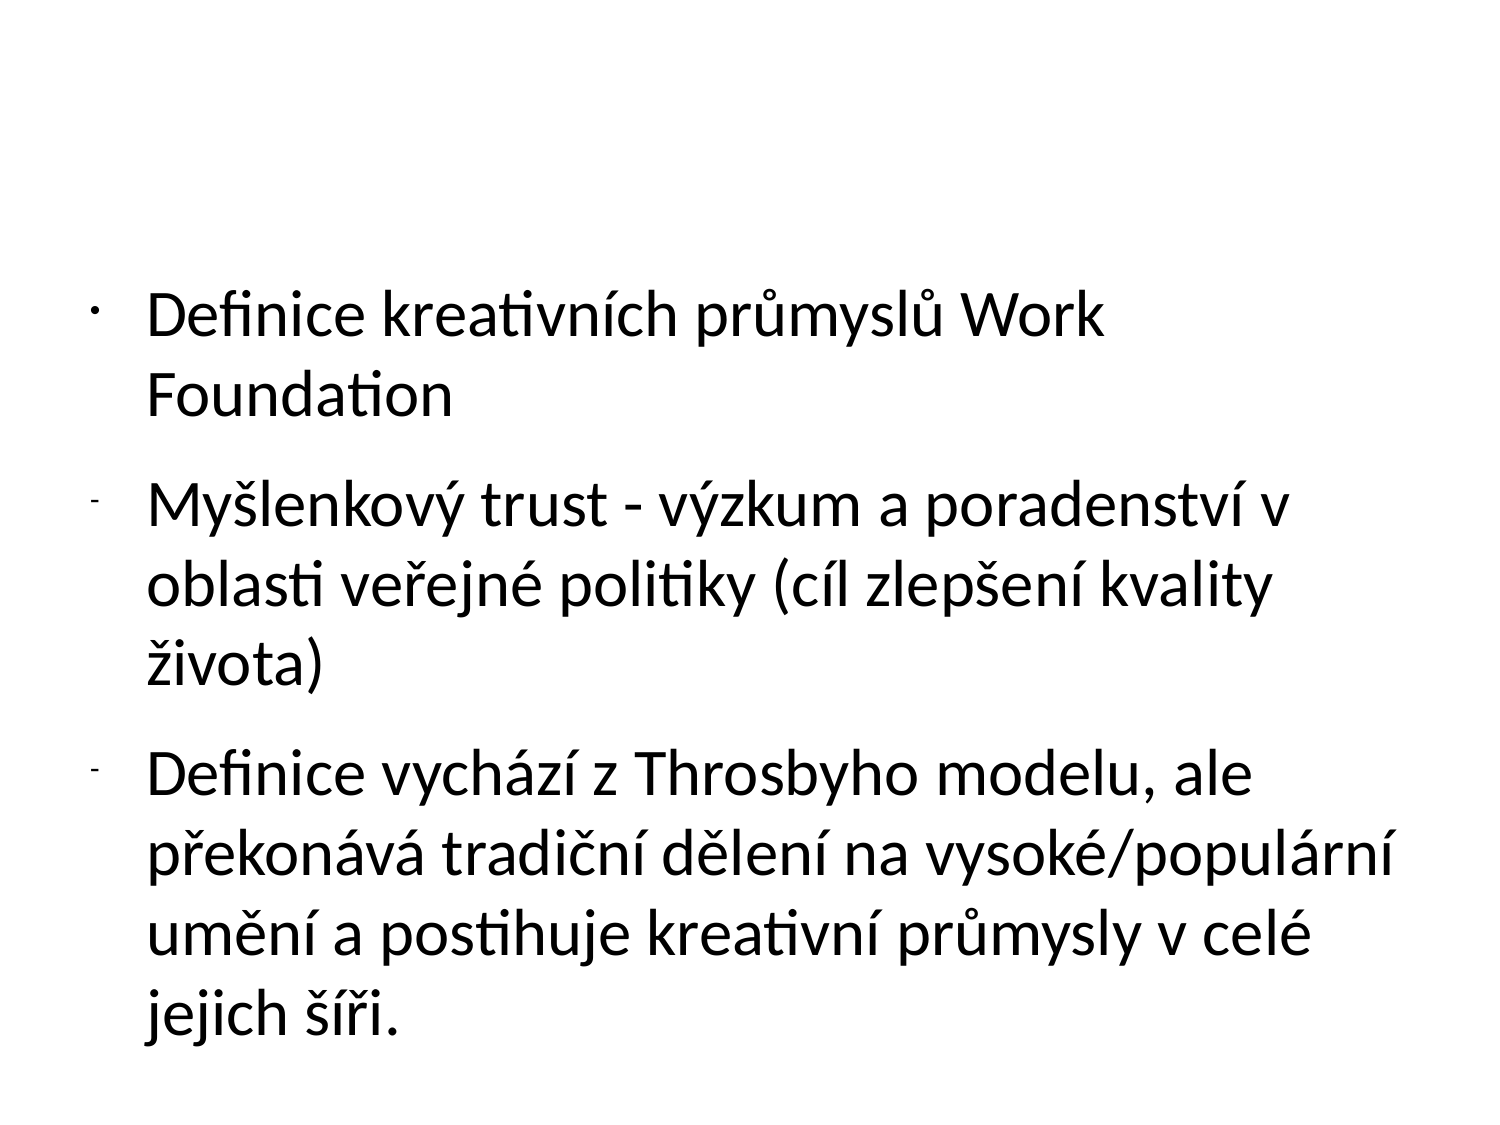

#
Definice kreativních průmyslů Work Foundation
Myšlenkový trust - výzkum a poradenství v oblasti veřejné politiky (cíl zlepšení kvality života)
Definice vychází z Throsbyho modelu, ale překonává tradiční dělení na vysoké/populární umění a postihuje kreativní průmysly v celé jejich šíři.